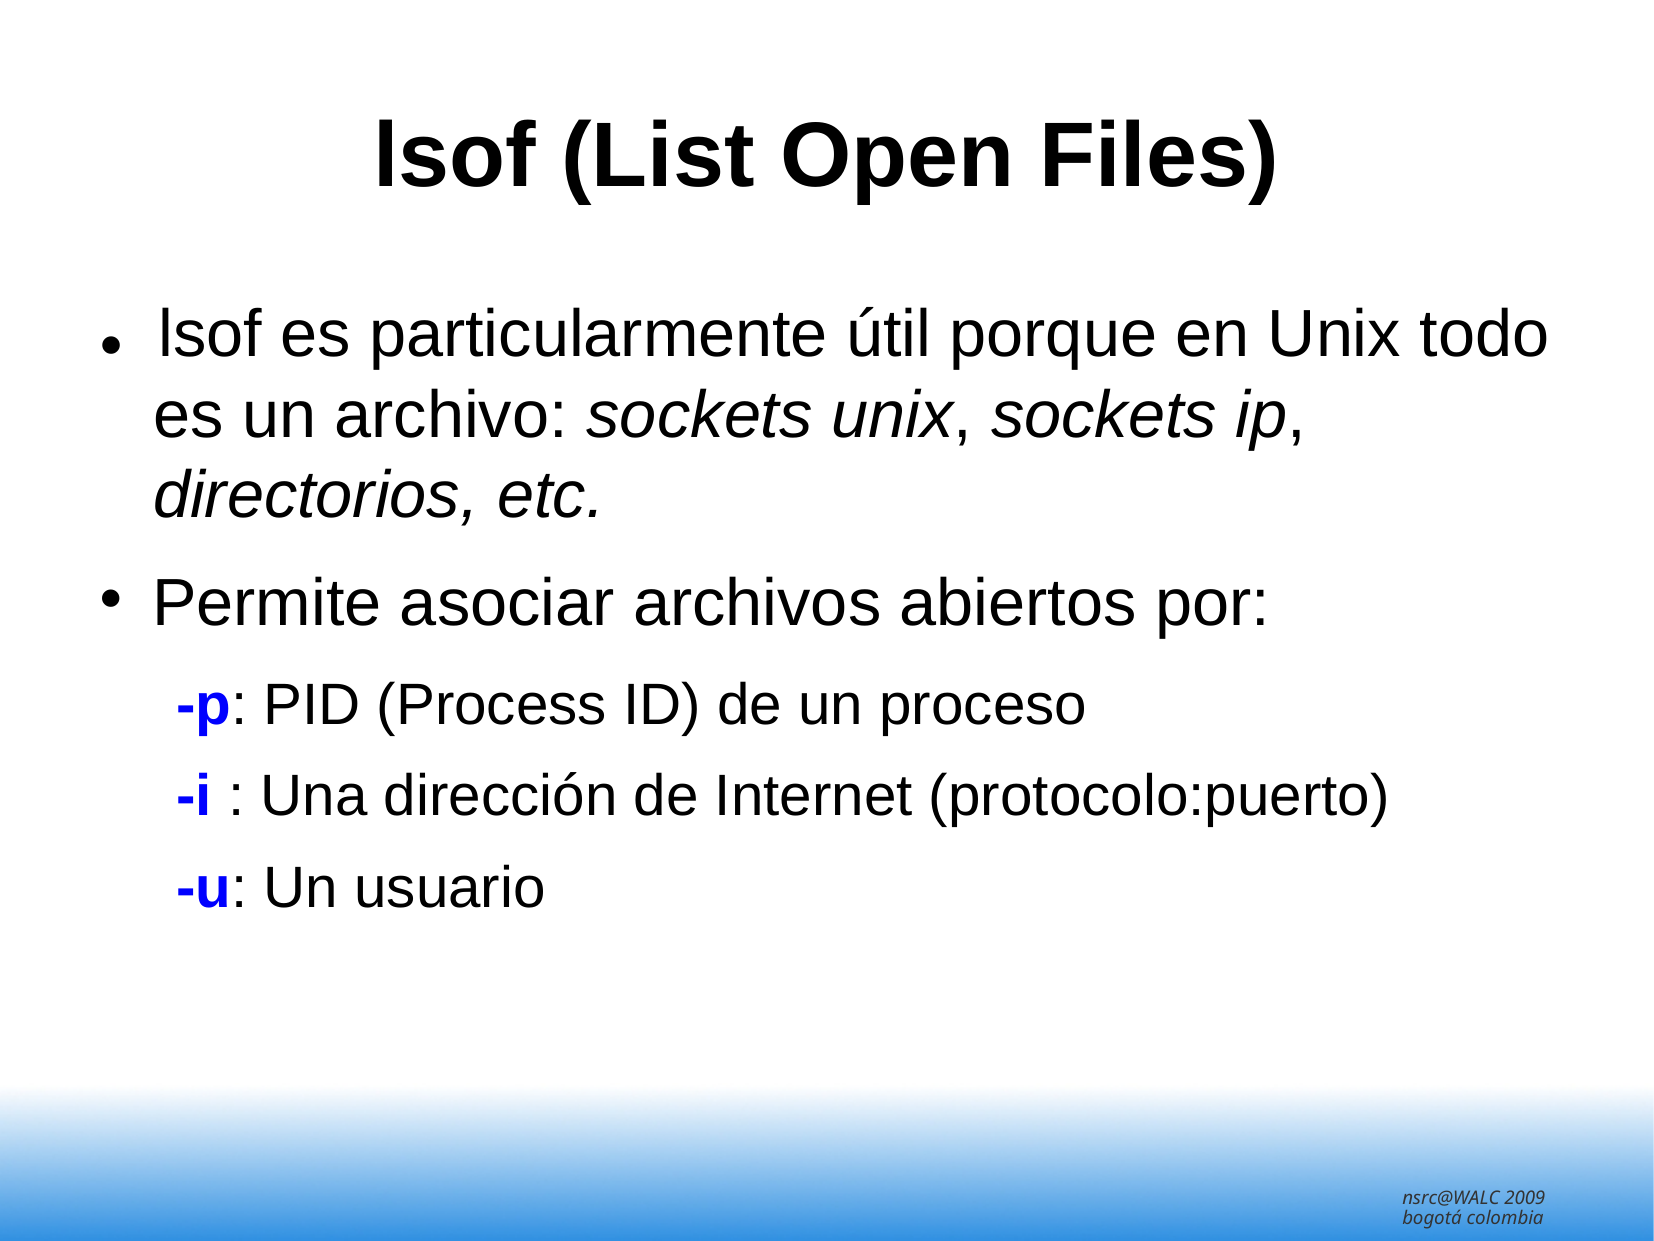

# lsof (List Open Files)‏
	lsof es particularmente útil porque en Unix todo es un archivo: sockets unix, sockets ip, directorios, etc.
Permite asociar archivos abiertos por:
-p: PID (Process ID) de un proceso
-i : Una dirección de Internet (protocolo:puerto)
-u: Un usuario